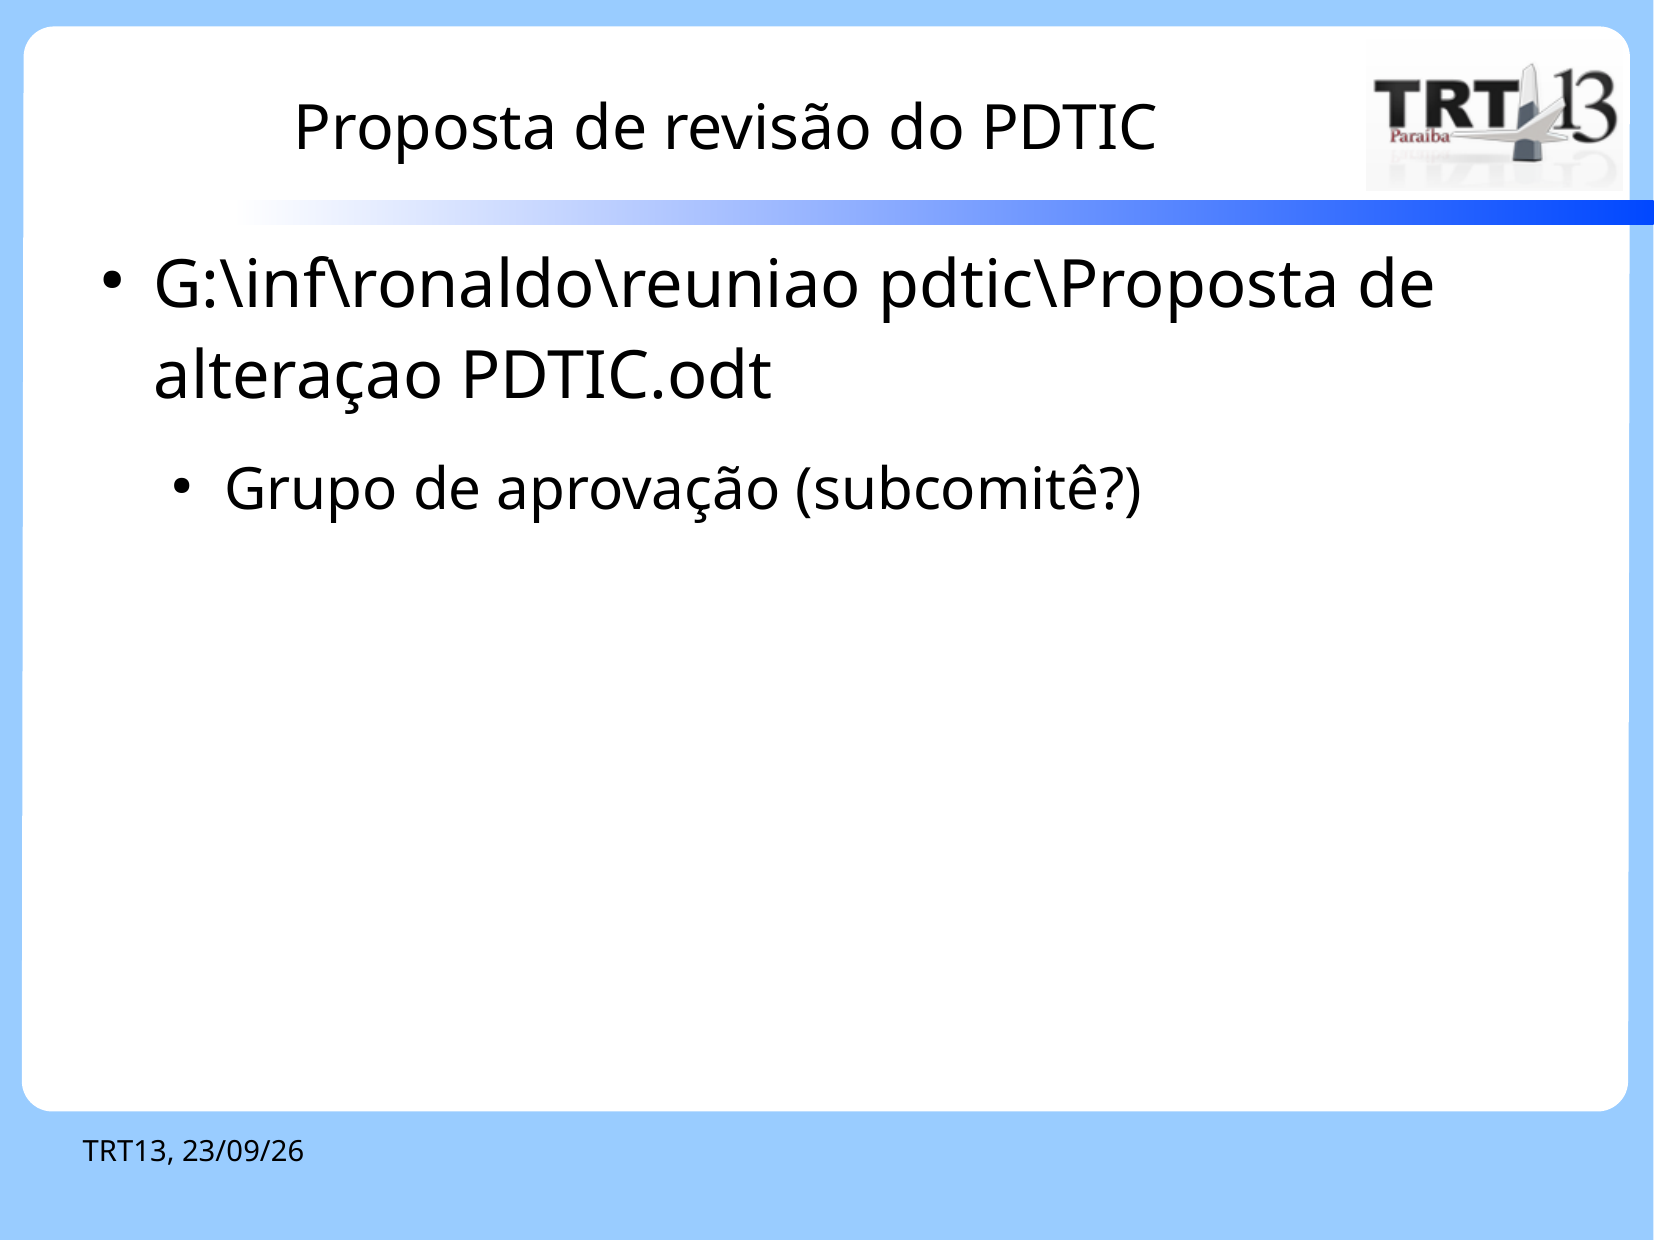

# Proposta de revisão do PDTIC
G:\inf\ronaldo\reuniao pdtic\Proposta de alteraçao PDTIC.odt
Grupo de aprovação (subcomitê?)